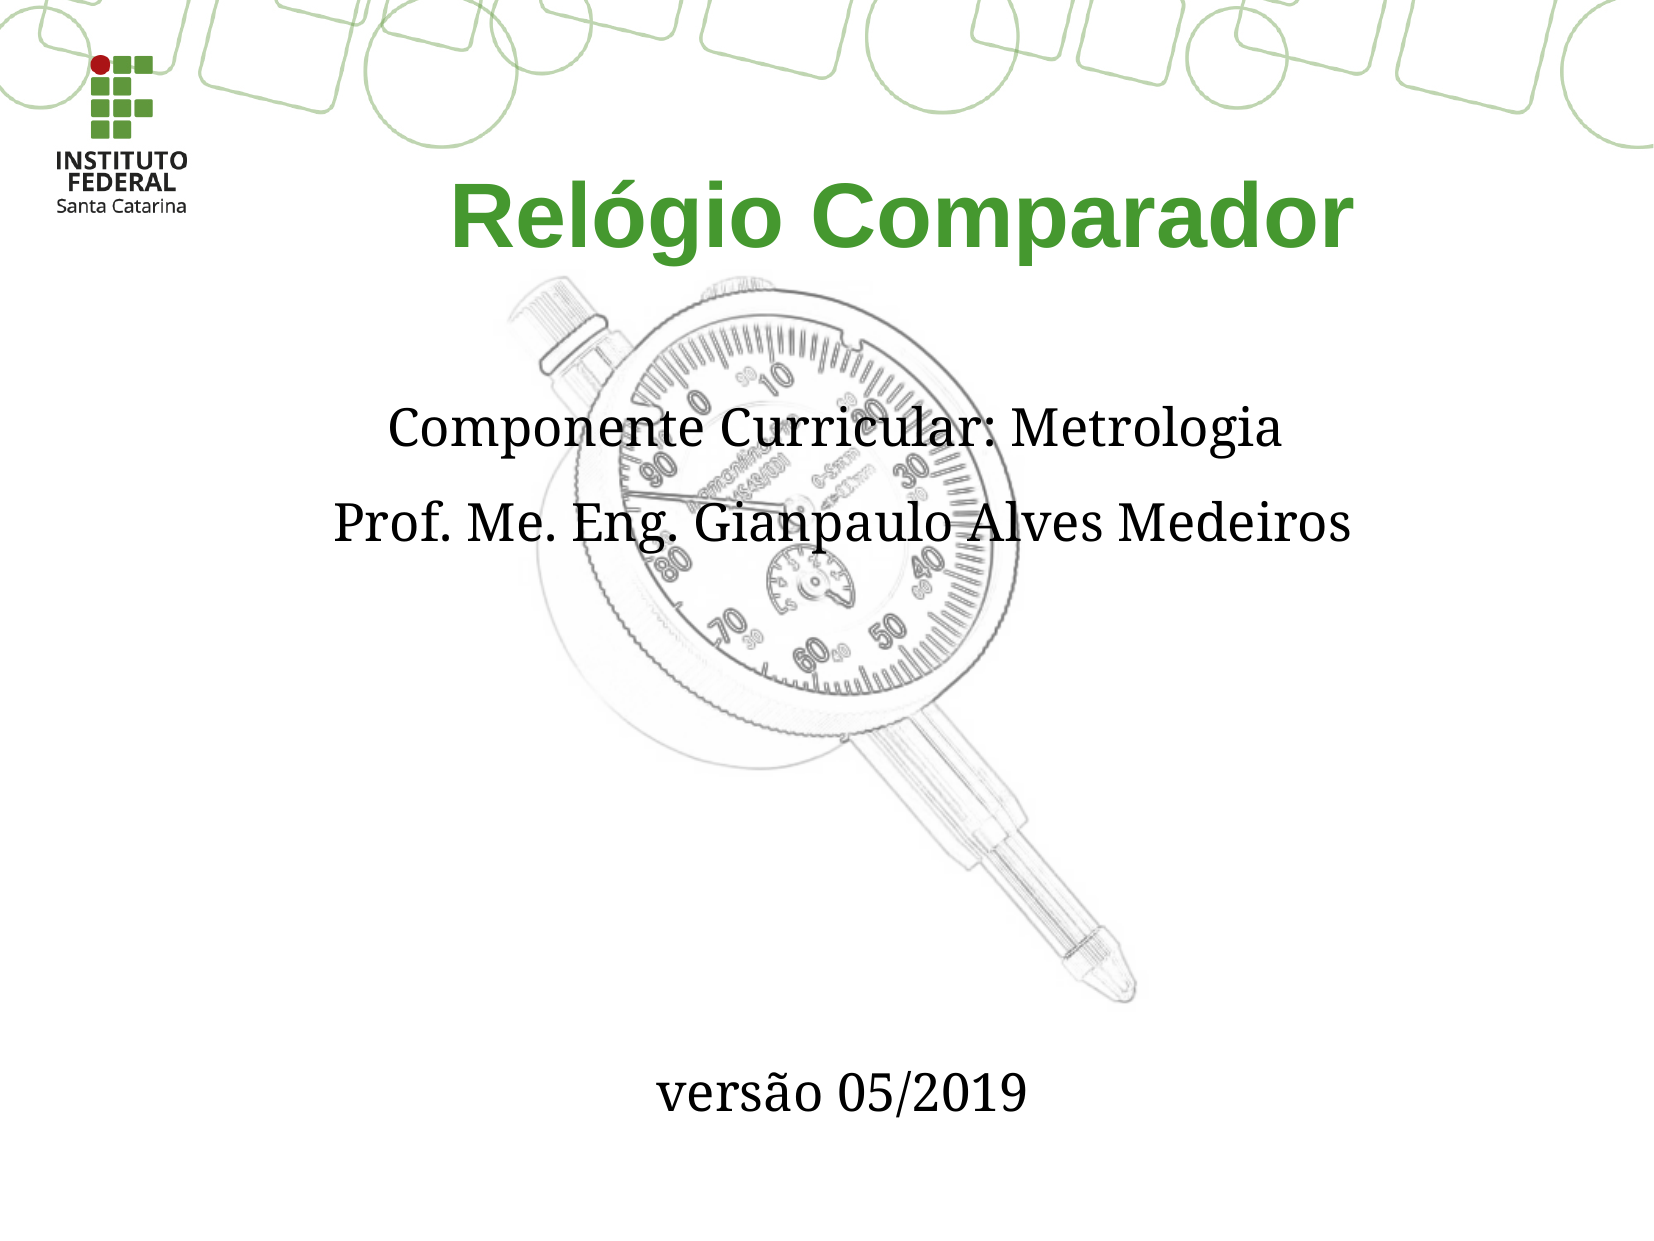

# Relógio Comparador
Componente Curricular: Metrologia
Prof. Me. Eng. Gianpaulo Alves Medeiros
versão 05/2019